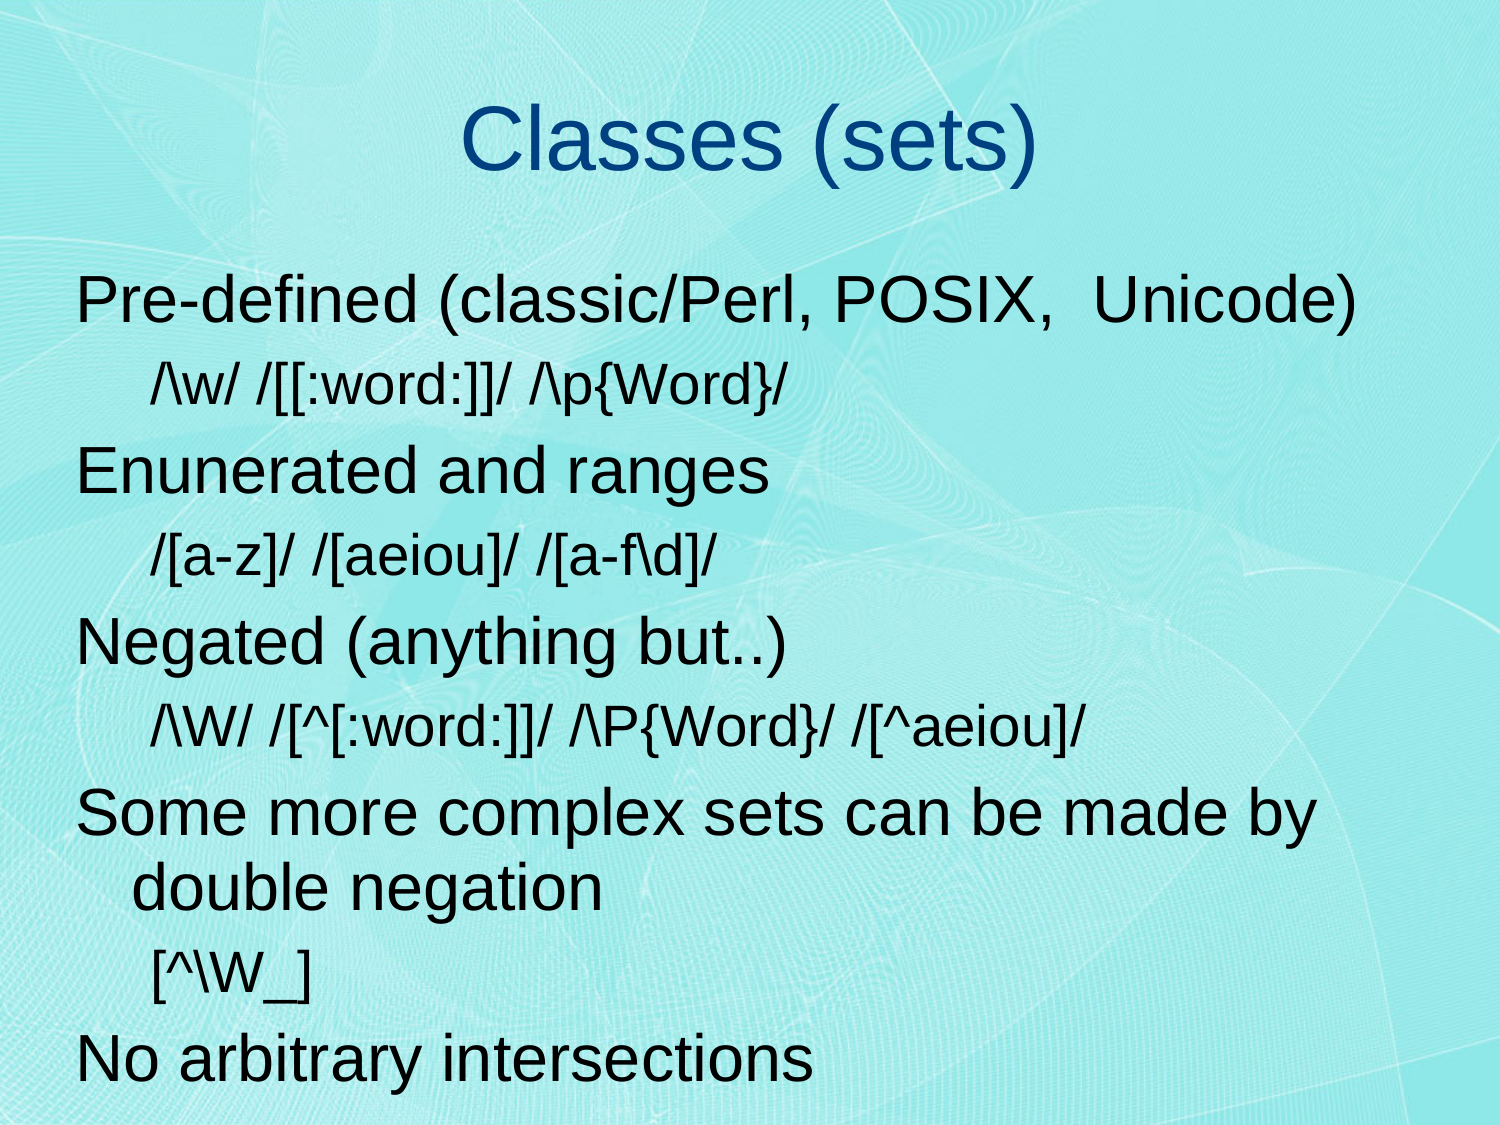

# Classes (sets)
Pre-defined (classic/Perl, POSIX, Unicode)
/\w/ /[[:word:]]/ /\p{Word}/
Enunerated and ranges
/[a-z]/ /[aeiou]/ /[a-f\d]/
Negated (anything but..)
/\W/ /[^[:word:]]/ /\P{Word}/ /[^aeiou]/
Some more complex sets can be made by double negation
[^\W_]
No arbitrary intersections